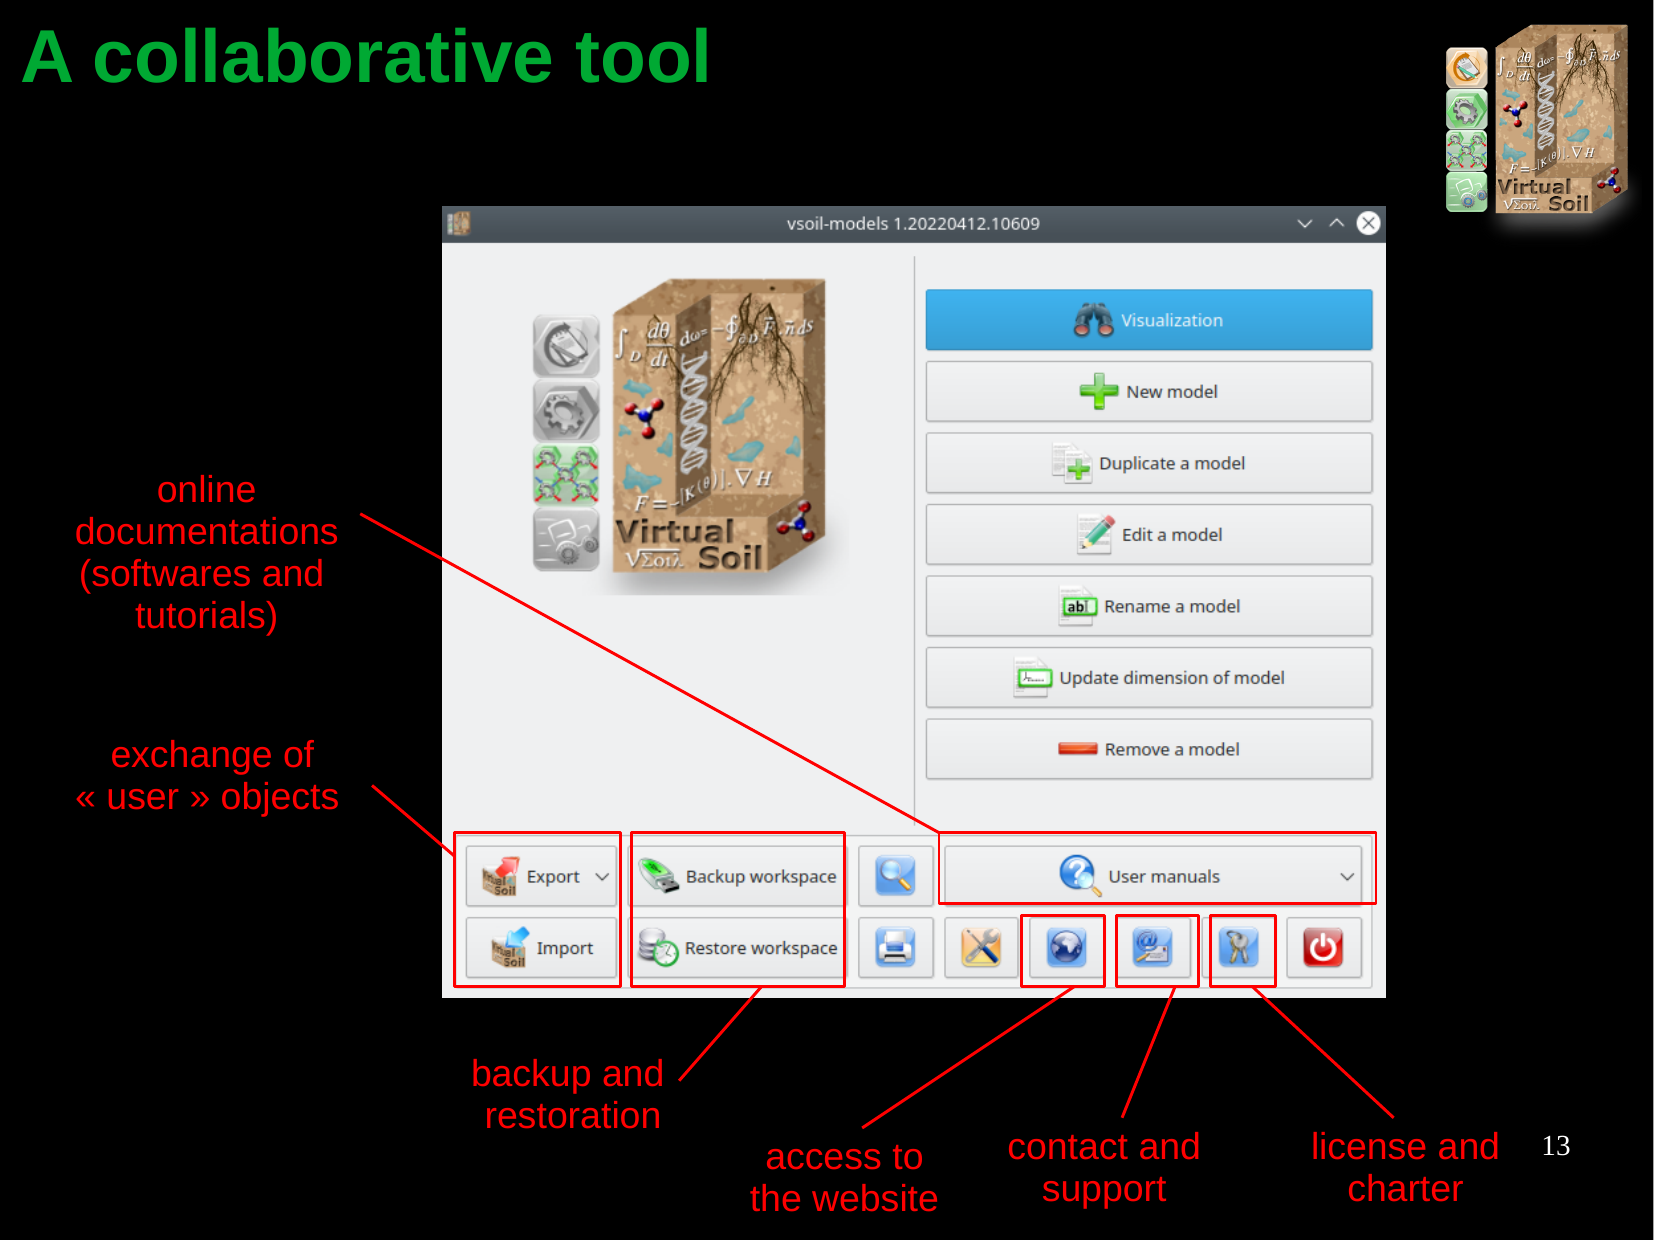

A collaborative tool
online documentations (softwares and tutorials)
exchange of « user » objects
backup and restoration
contact and support
license and charter
access to the website
13